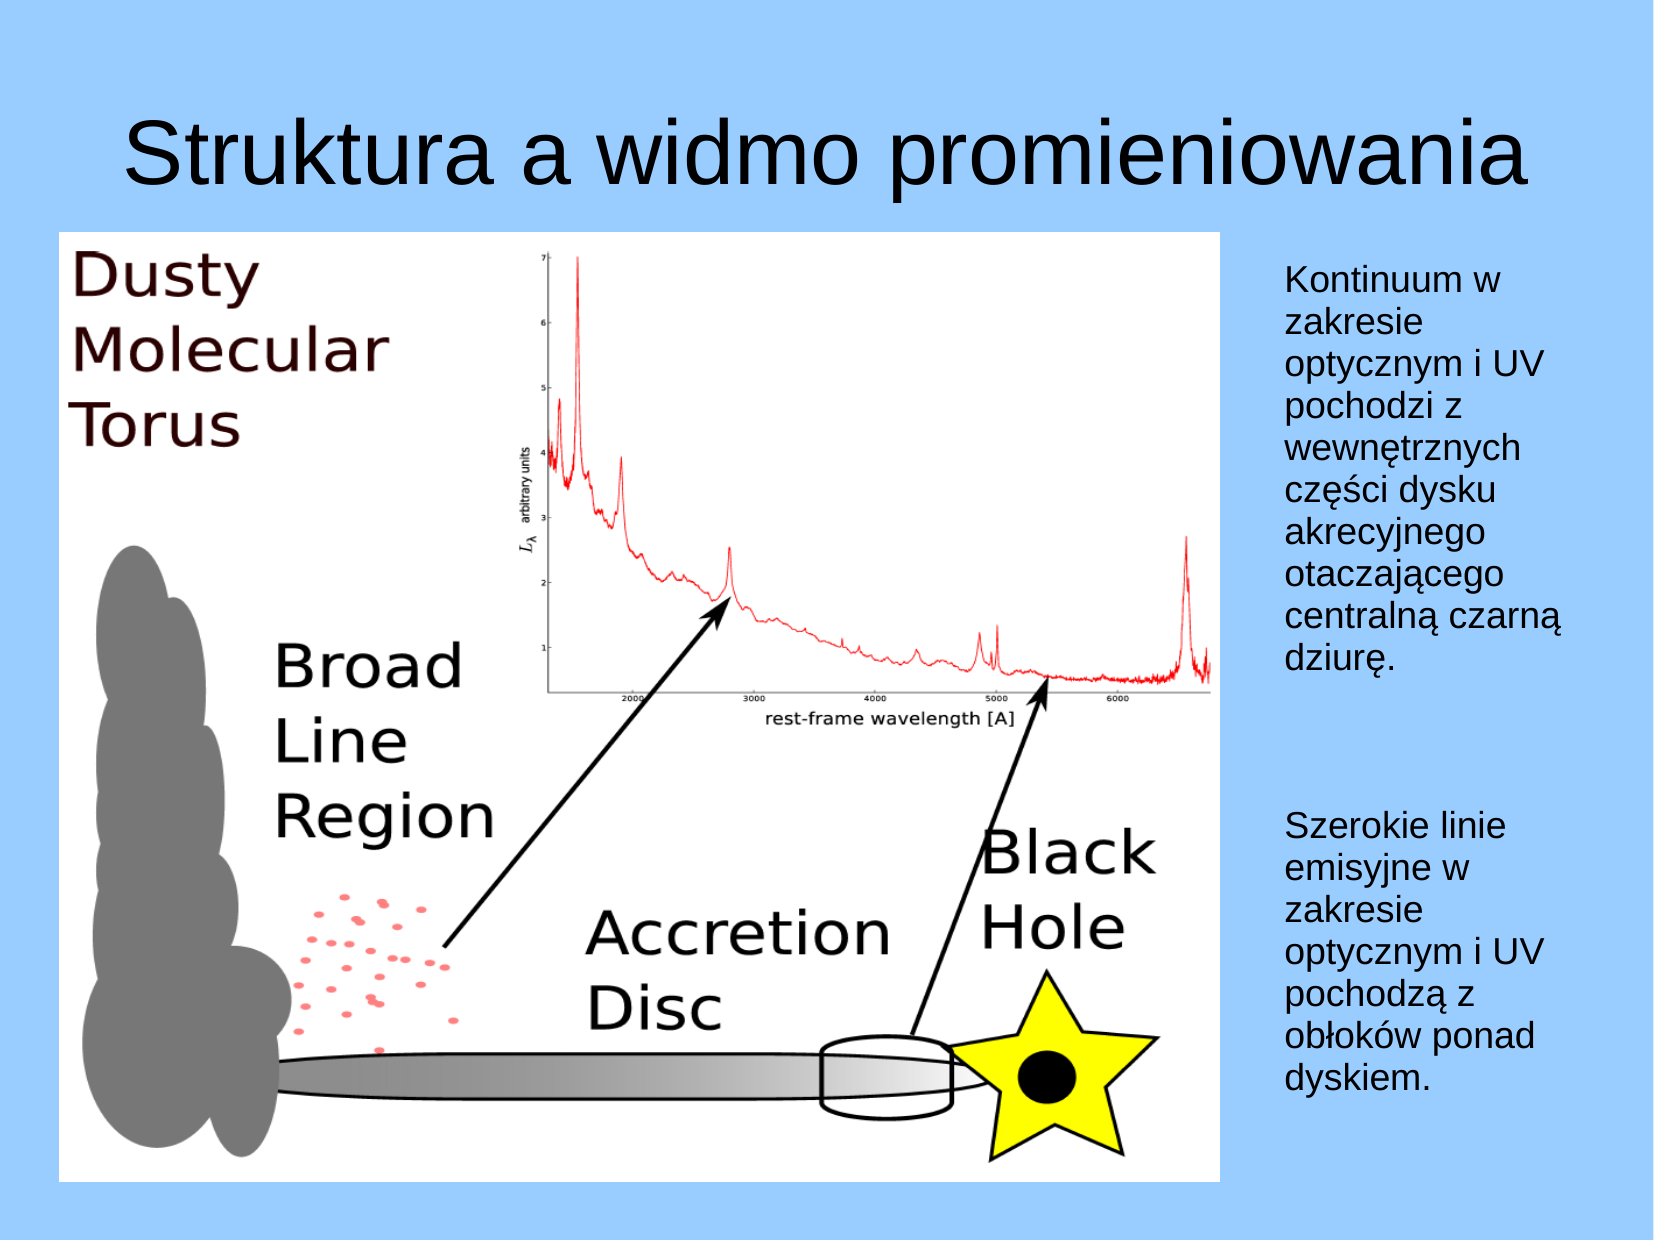

# Struktura a widmo promieniowania
Kontinuum w zakresie optycznym i UV pochodzi z wewnętrznych części dysku akrecyjnego otaczającego centralną czarną dziurę.
Szerokie linie emisyjne w zakresie optycznym i UV pochodzą z obłoków ponad dyskiem.